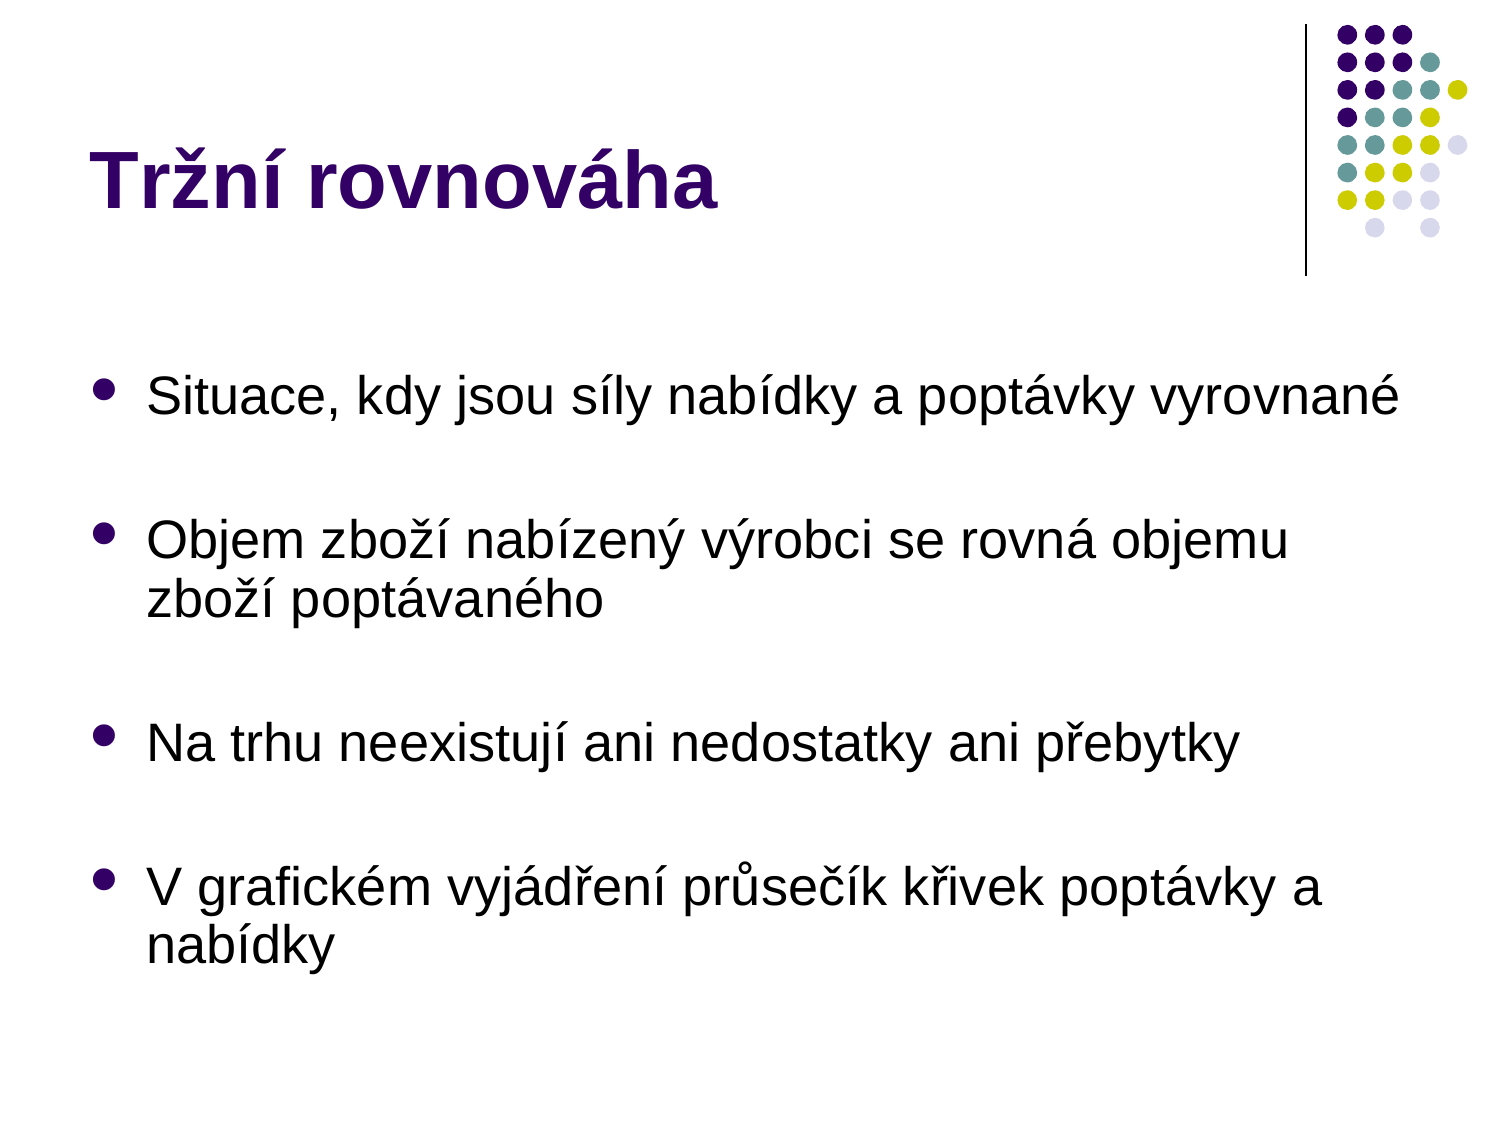

# Tržní rovnováha
Situace, kdy jsou síly nabídky a poptávky vyrovnané
Objem zboží nabízený výrobci se rovná objemu zboží poptávaného
Na trhu neexistují ani nedostatky ani přebytky
V grafickém vyjádření průsečík křivek poptávky a nabídky